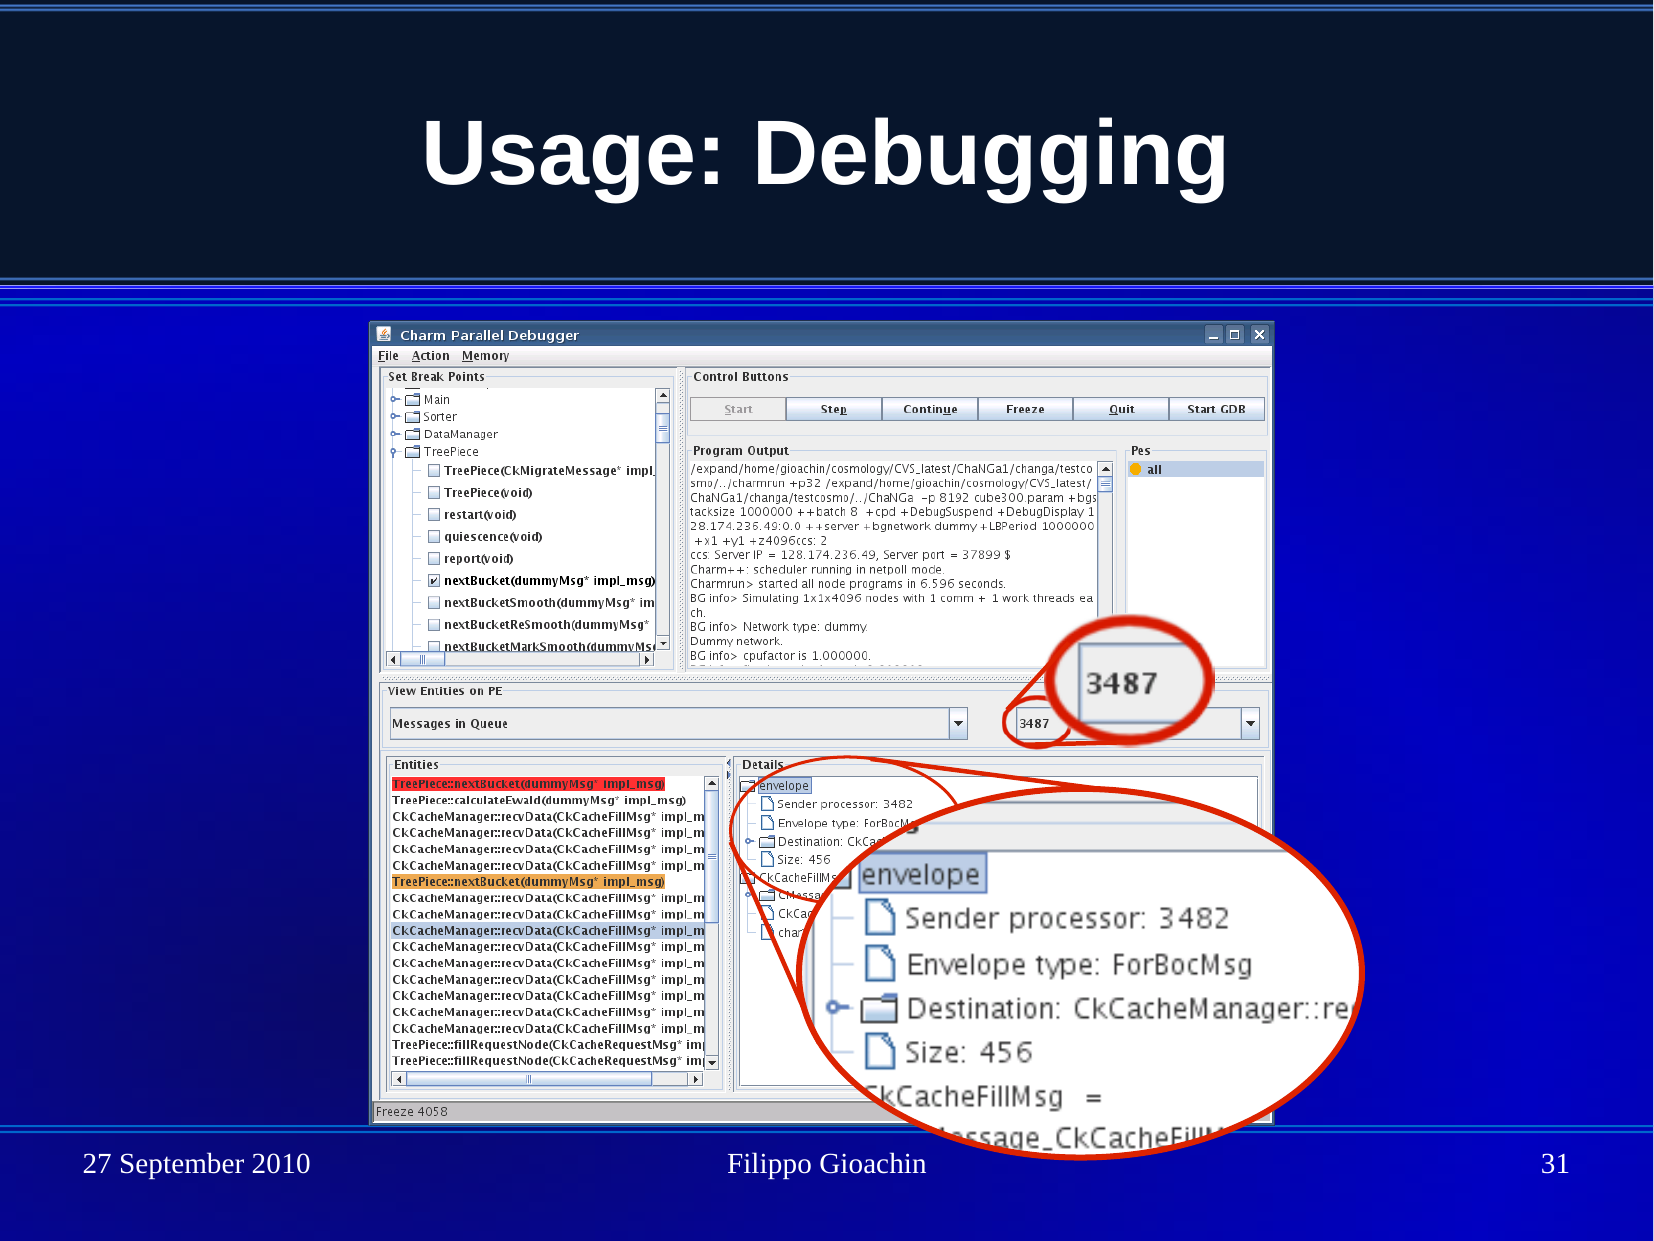

# Usage: Debugging
27 September 2010
Filippo Gioachin
31